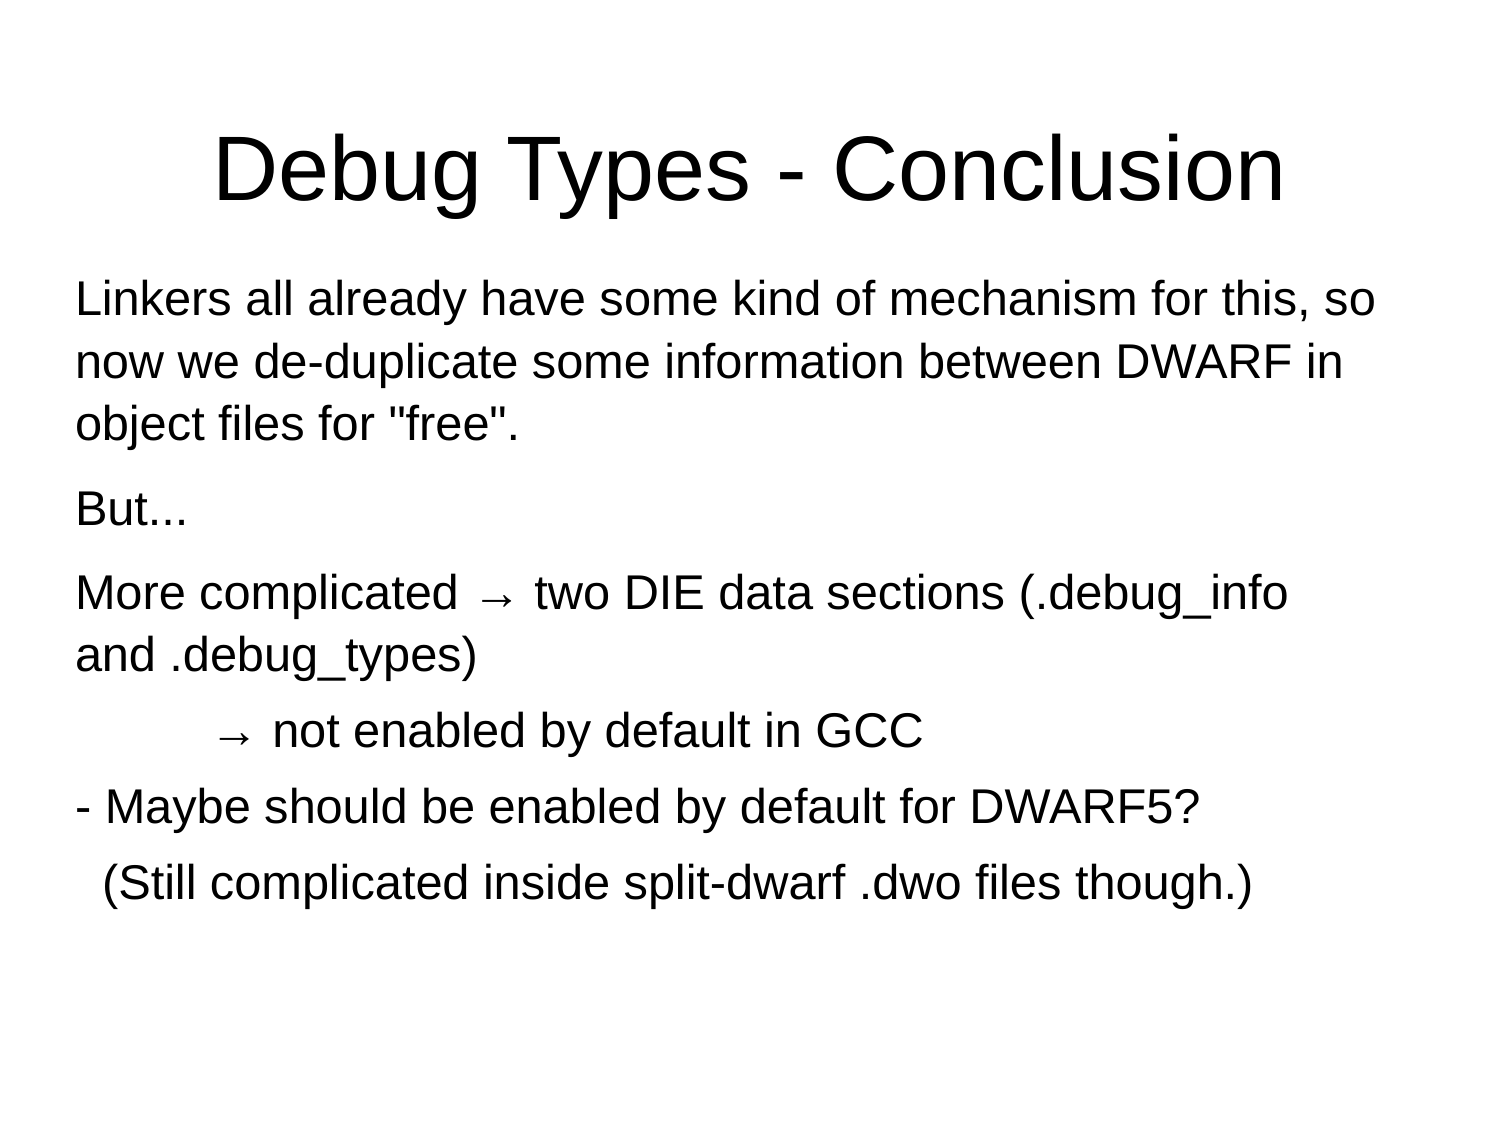

# Debug Types - Conclusion
Linkers all already have some kind of mechanism for this, so now we de-duplicate some information between DWARF in object files for "free".
But...
More complicated → two DIE data sections (.debug_info and .debug_types)
 → not enabled by default in GCC
- Maybe should be enabled by default for DWARF5?
 (Still complicated inside split-dwarf .dwo files though.)